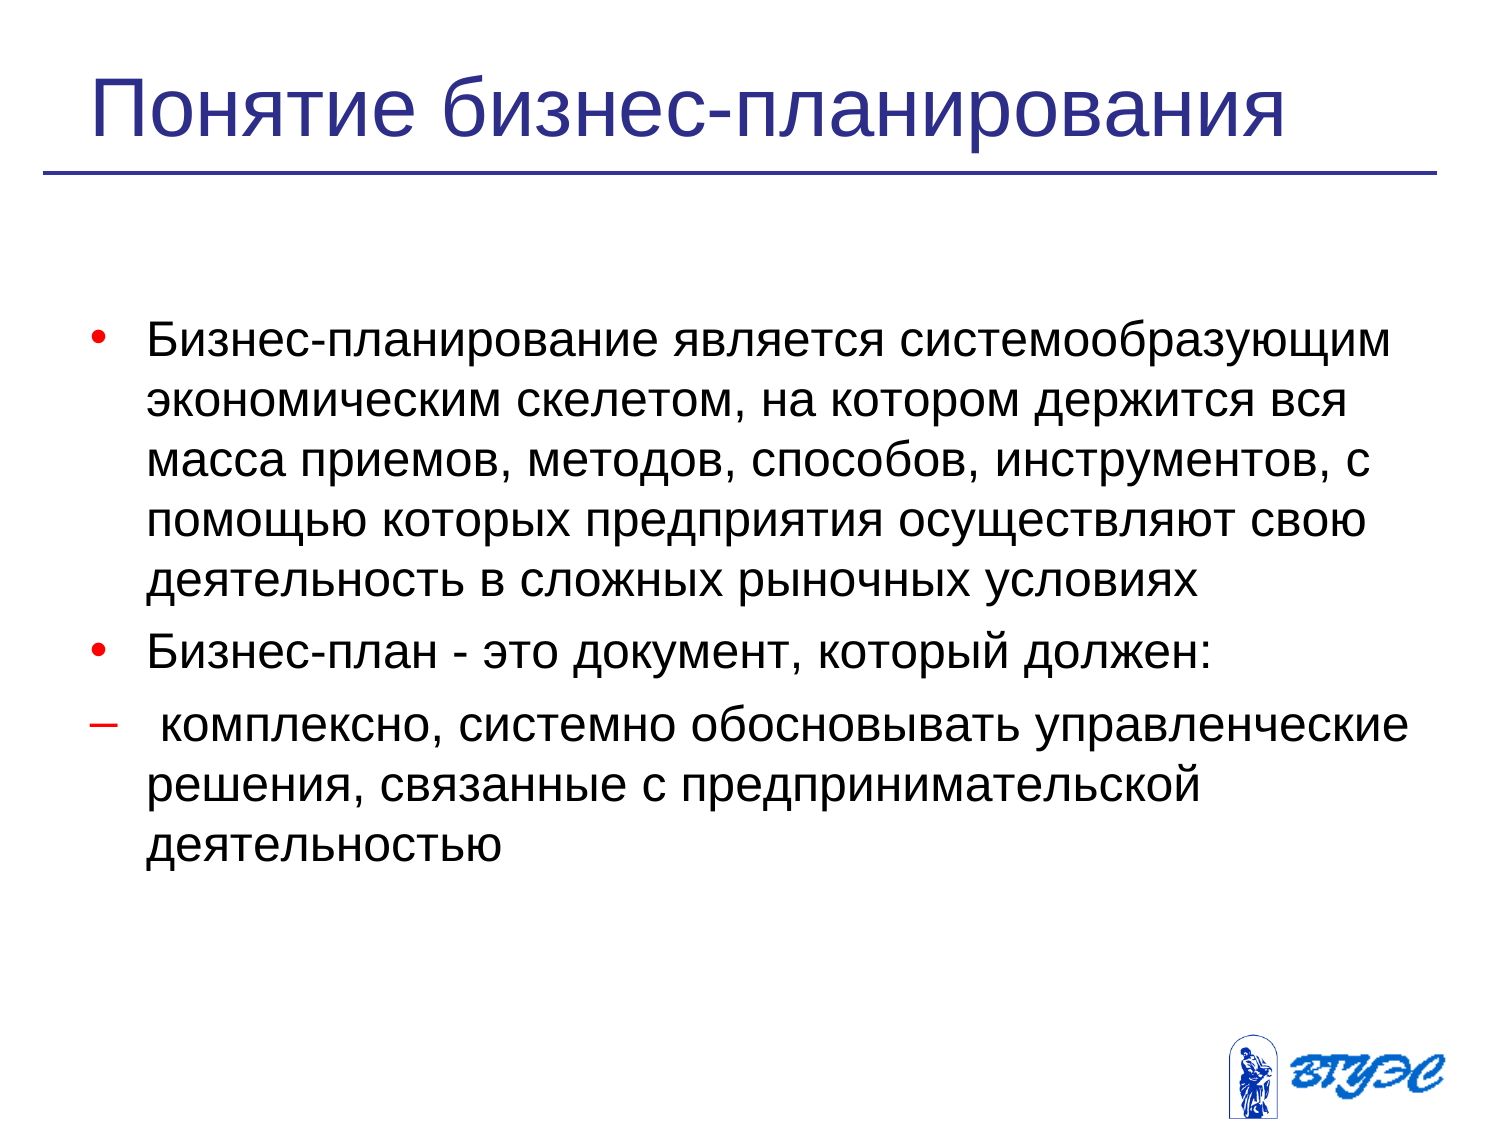

Понятие бизнес-планирования
# Бизнес-планирование является системообразующим экономическим скелетом, на котором держится вся масса приемов, методов, способов, инструментов, с помощью которых предприятия осуществляют свою деятельность в сложных рыночных условиях
Бизнес-план - это документ, который должен:
 комплексно, системно обосновывать управленческие решения, связанные с предпринимательской деятельностью